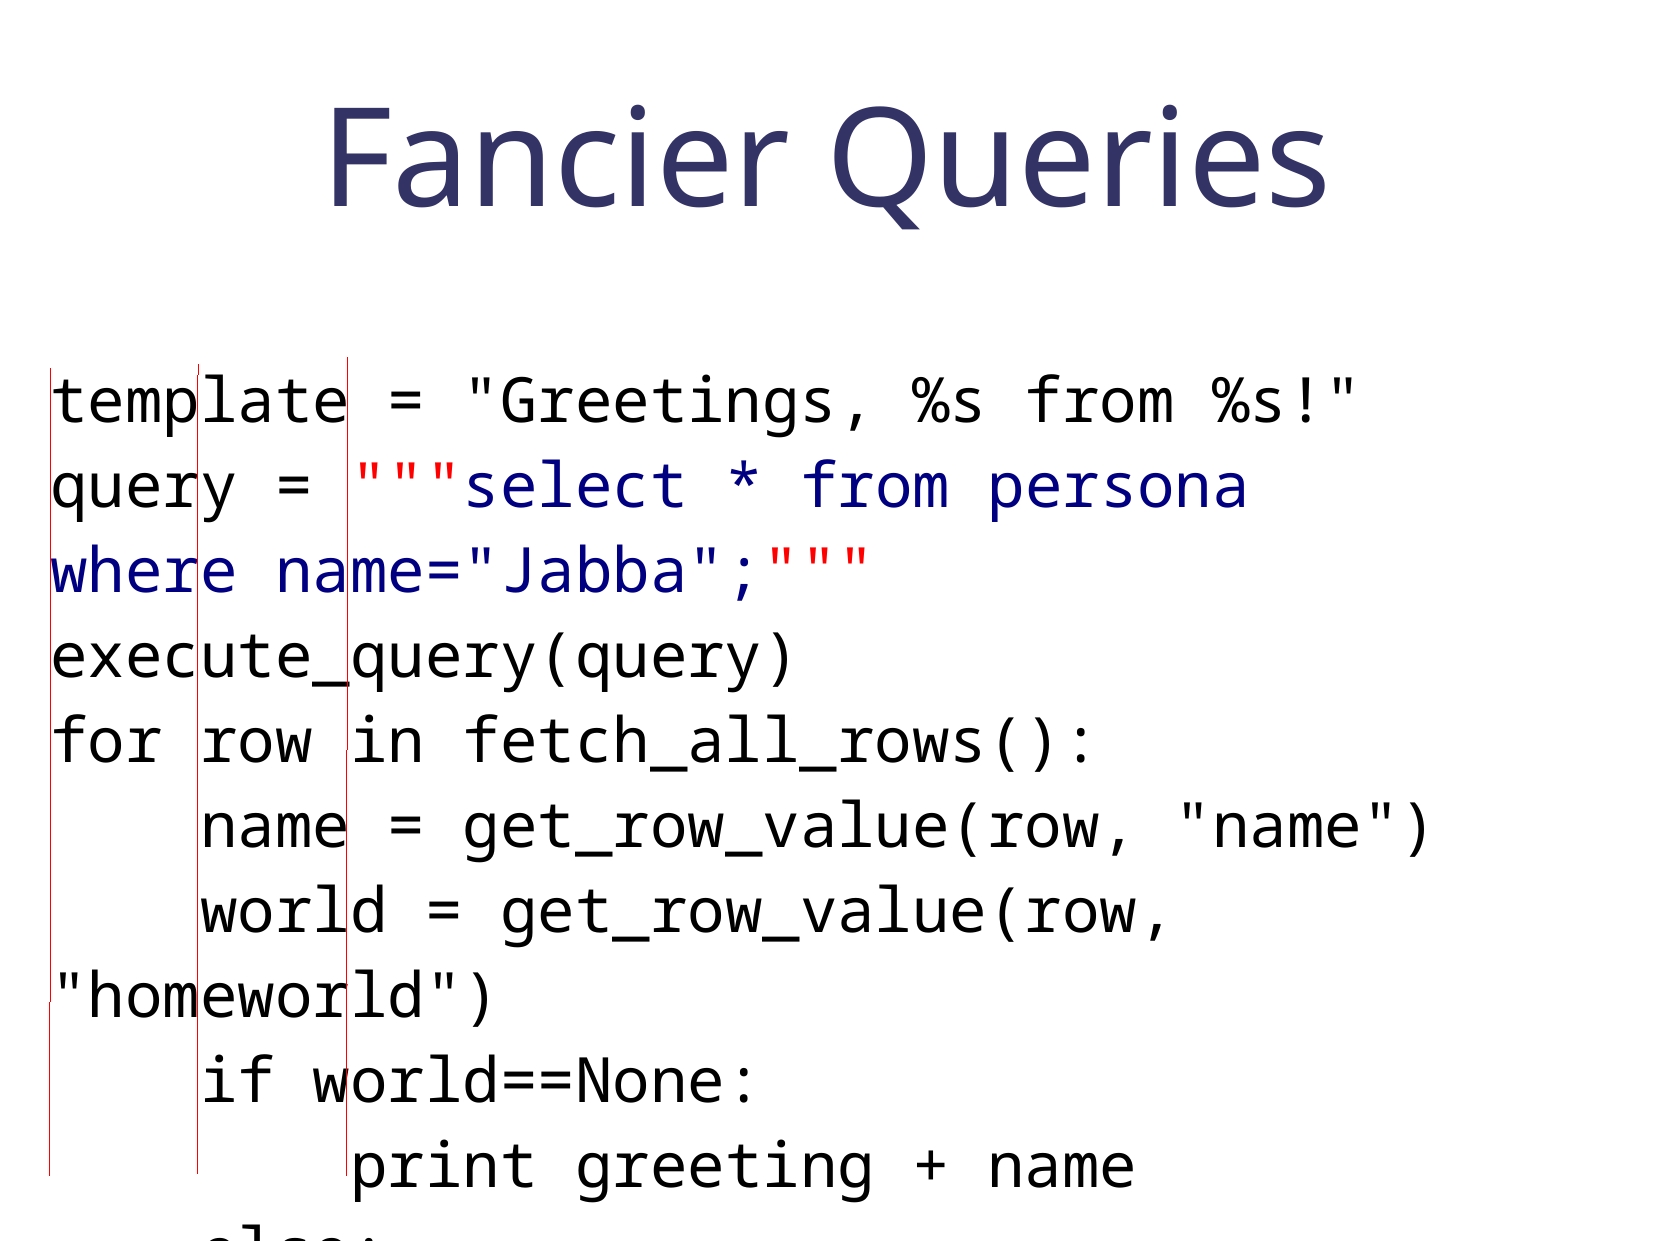

# Fancier Queries
template = "Greetings, %s from %s!"
query = """select * from persona
where name="Jabba";"""
execute_query(query)
for row in fetch_all_rows():
 name = get_row_value(row, "name")
 world = get_row_value(row, "homeworld")
 if world==None:
 print greeting + name
 else:
 print fill_template(template,
 name, world)